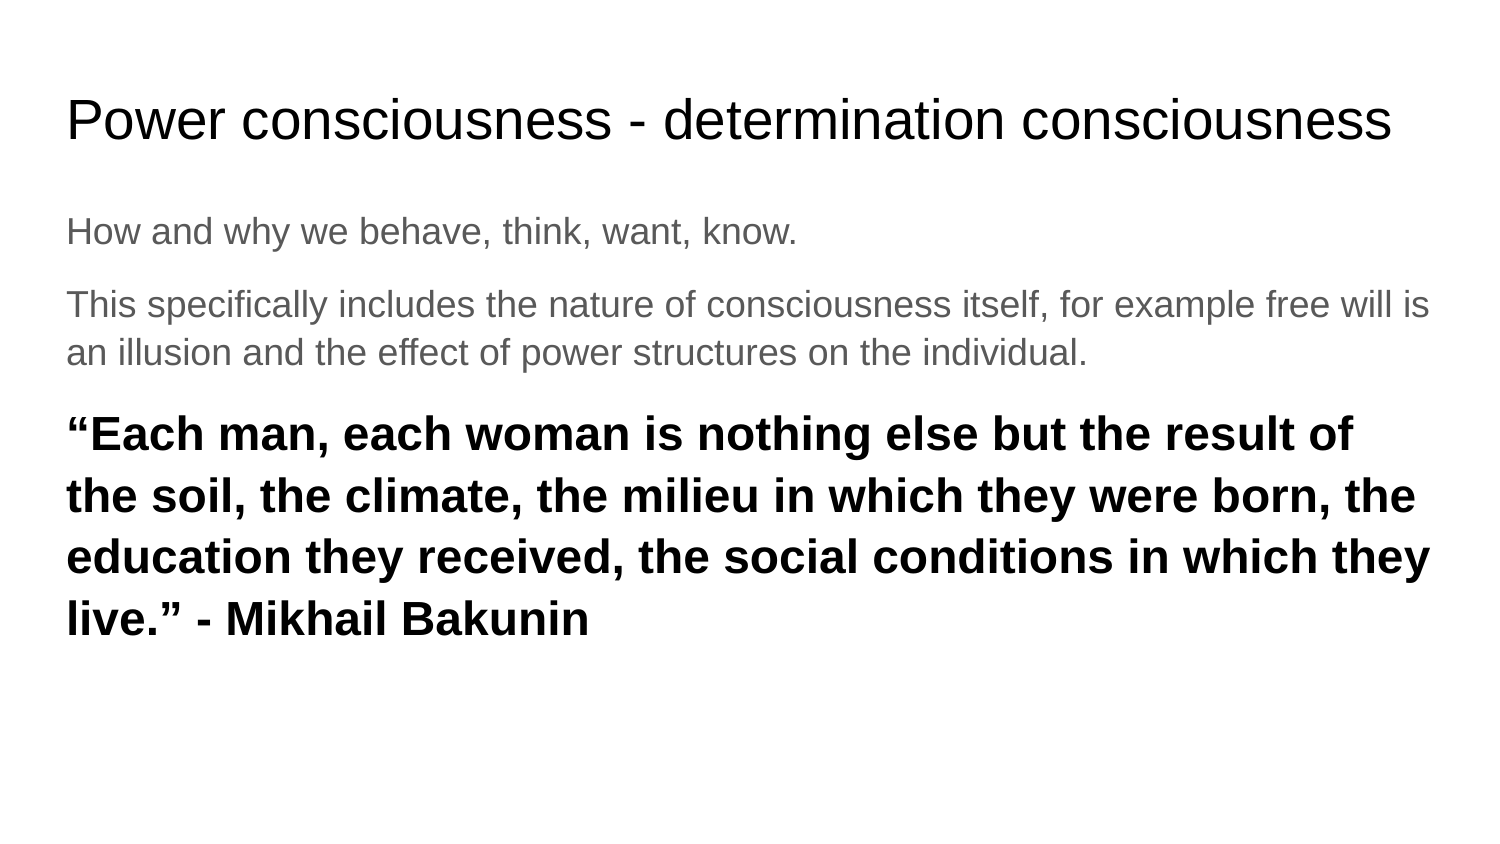

# Power consciousness - determination consciousness
How and why we behave, think, want, know.
This specifically includes the nature of consciousness itself, for example free will is an illusion and the effect of power structures on the individual.
“Each man, each woman is nothing else but the result of the soil, the climate, the milieu in which they were born, the education they received, the social conditions in which they live.” - Mikhail Bakunin